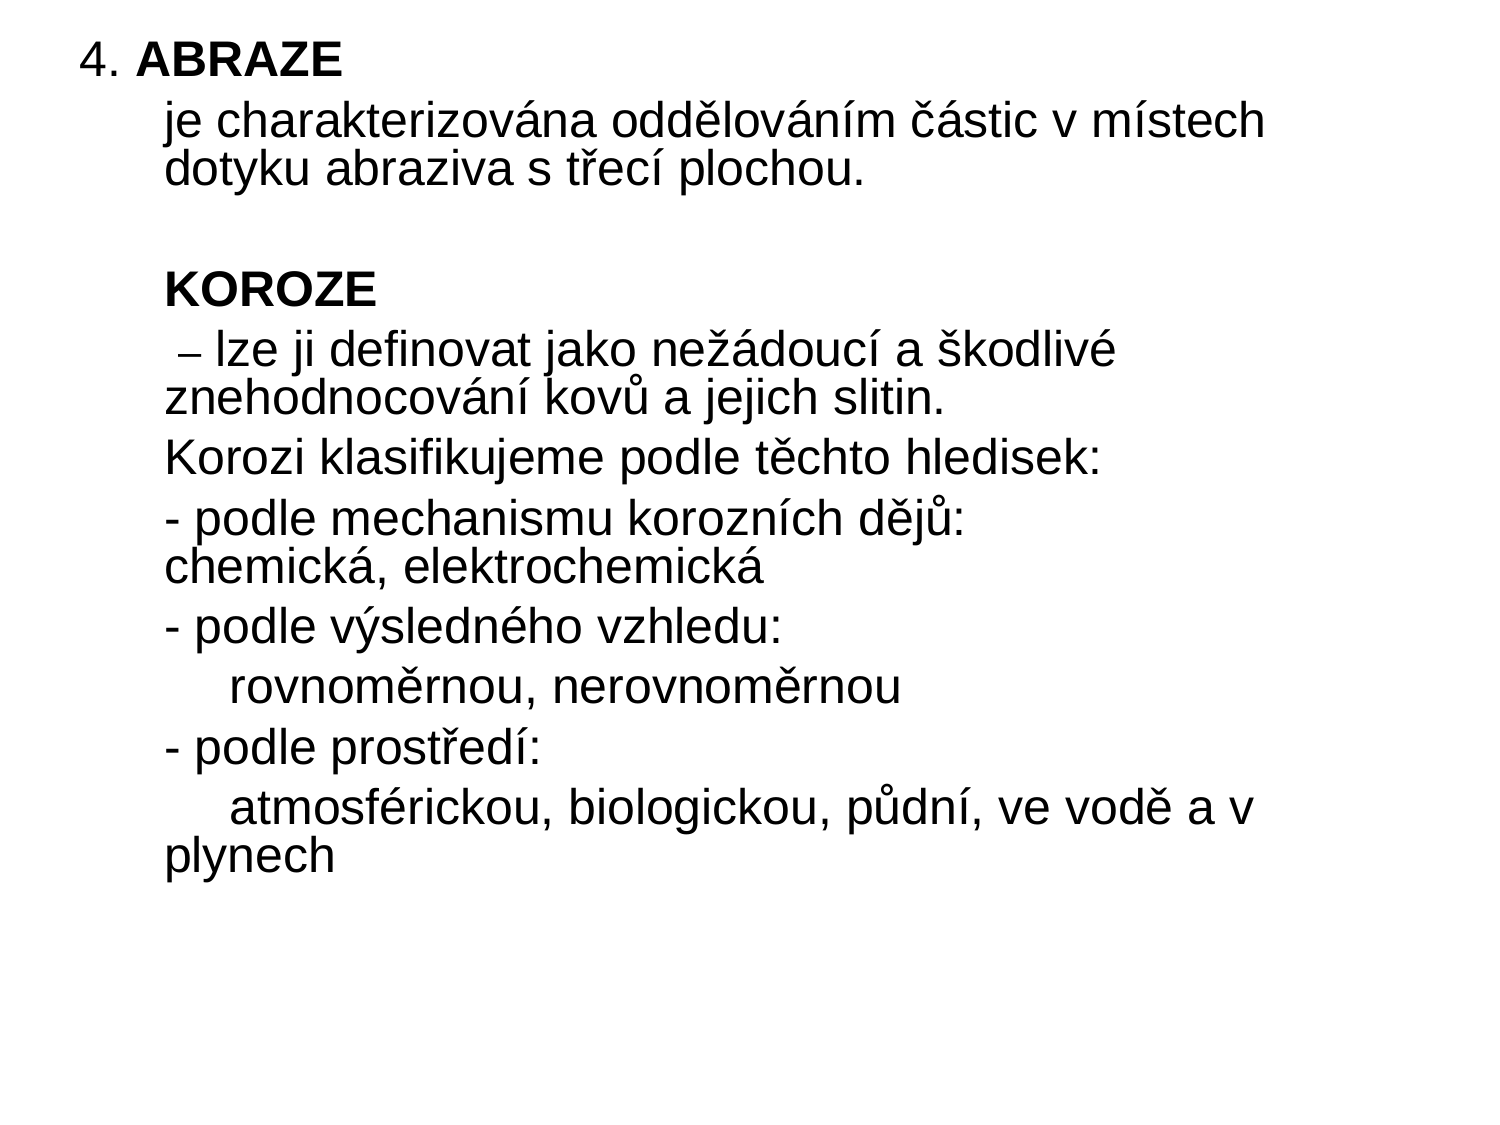

#
4. ABRAZE
 	je charakterizována oddělováním částic v místech dotyku abraziva s třecí plochou.
	KOROZE
	 – lze ji definovat jako nežádoucí a škodlivé znehodnocování kovů a jejich slitin.
	Korozi klasifikujeme podle těchto hledisek:
 	- podle mechanismu korozních dějů: 		chemická, elektrochemická
 	- podle výsledného vzhledu:
		rovnoměrnou, nerovnoměrnou
 	- podle prostředí:
		atmosférickou, biologickou, půdní, ve vodě a v plynech